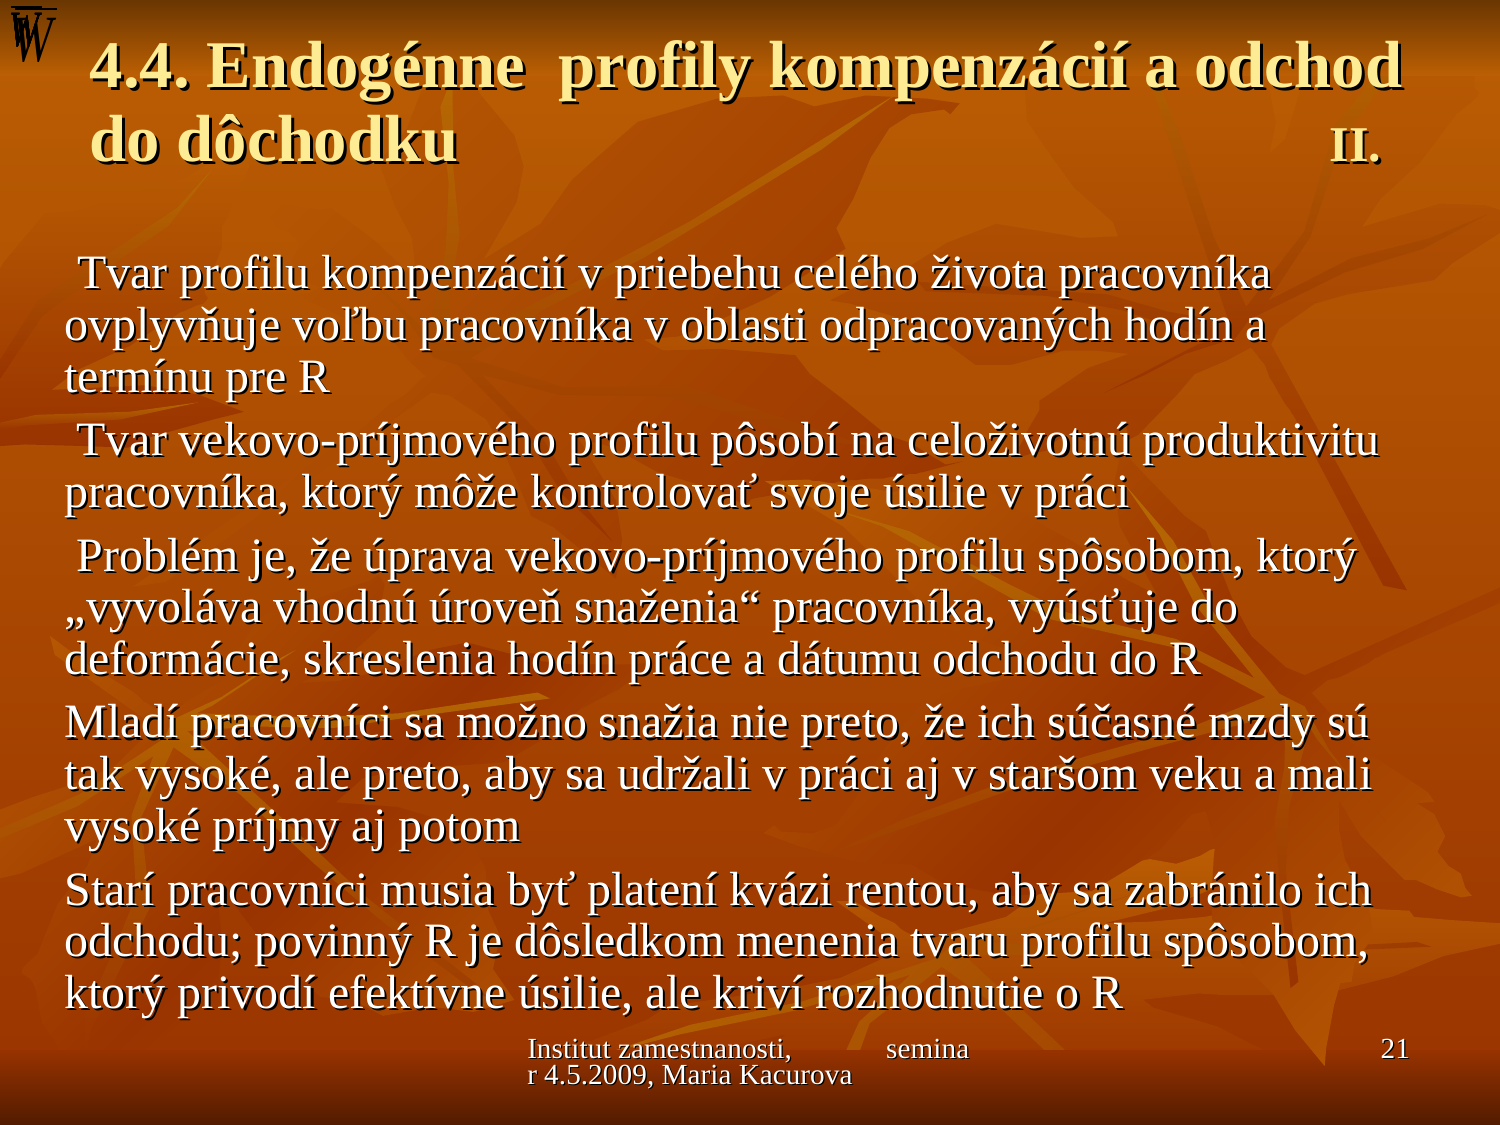

# 4.4. Endogénne profily kompenzácií a odchod do dôchodku II.
 Tvar profilu kompenzácií v priebehu celého života pracovníka ovplyvňuje voľbu pracovníka v oblasti odpracovaných hodín a termínu pre R
 Tvar vekovo-príjmového profilu pôsobí na celoživotnú produktivitu pracovníka, ktorý môže kontrolovať svoje úsilie v práci
 Problém je, že úprava vekovo-príjmového profilu spôsobom, ktorý „vyvoláva vhodnú úroveň snaženia“ pracovníka, vyúsťuje do deformácie, skreslenia hodín práce a dátumu odchodu do R
Mladí pracovníci sa možno snažia nie preto, že ich súčasné mzdy sú tak vysoké, ale preto, aby sa udržali v práci aj v staršom veku a mali vysoké príjmy aj potom
Starí pracovníci musia byť platení kvázi rentou, aby sa zabránilo ich odchodu; povinný R je dôsledkom menenia tvaru profilu spôsobom, ktorý privodí efektívne úsilie, ale kriví rozhodnutie o R
Institut zamestnanosti, seminar 4.5.2009, Maria Kacurova
21